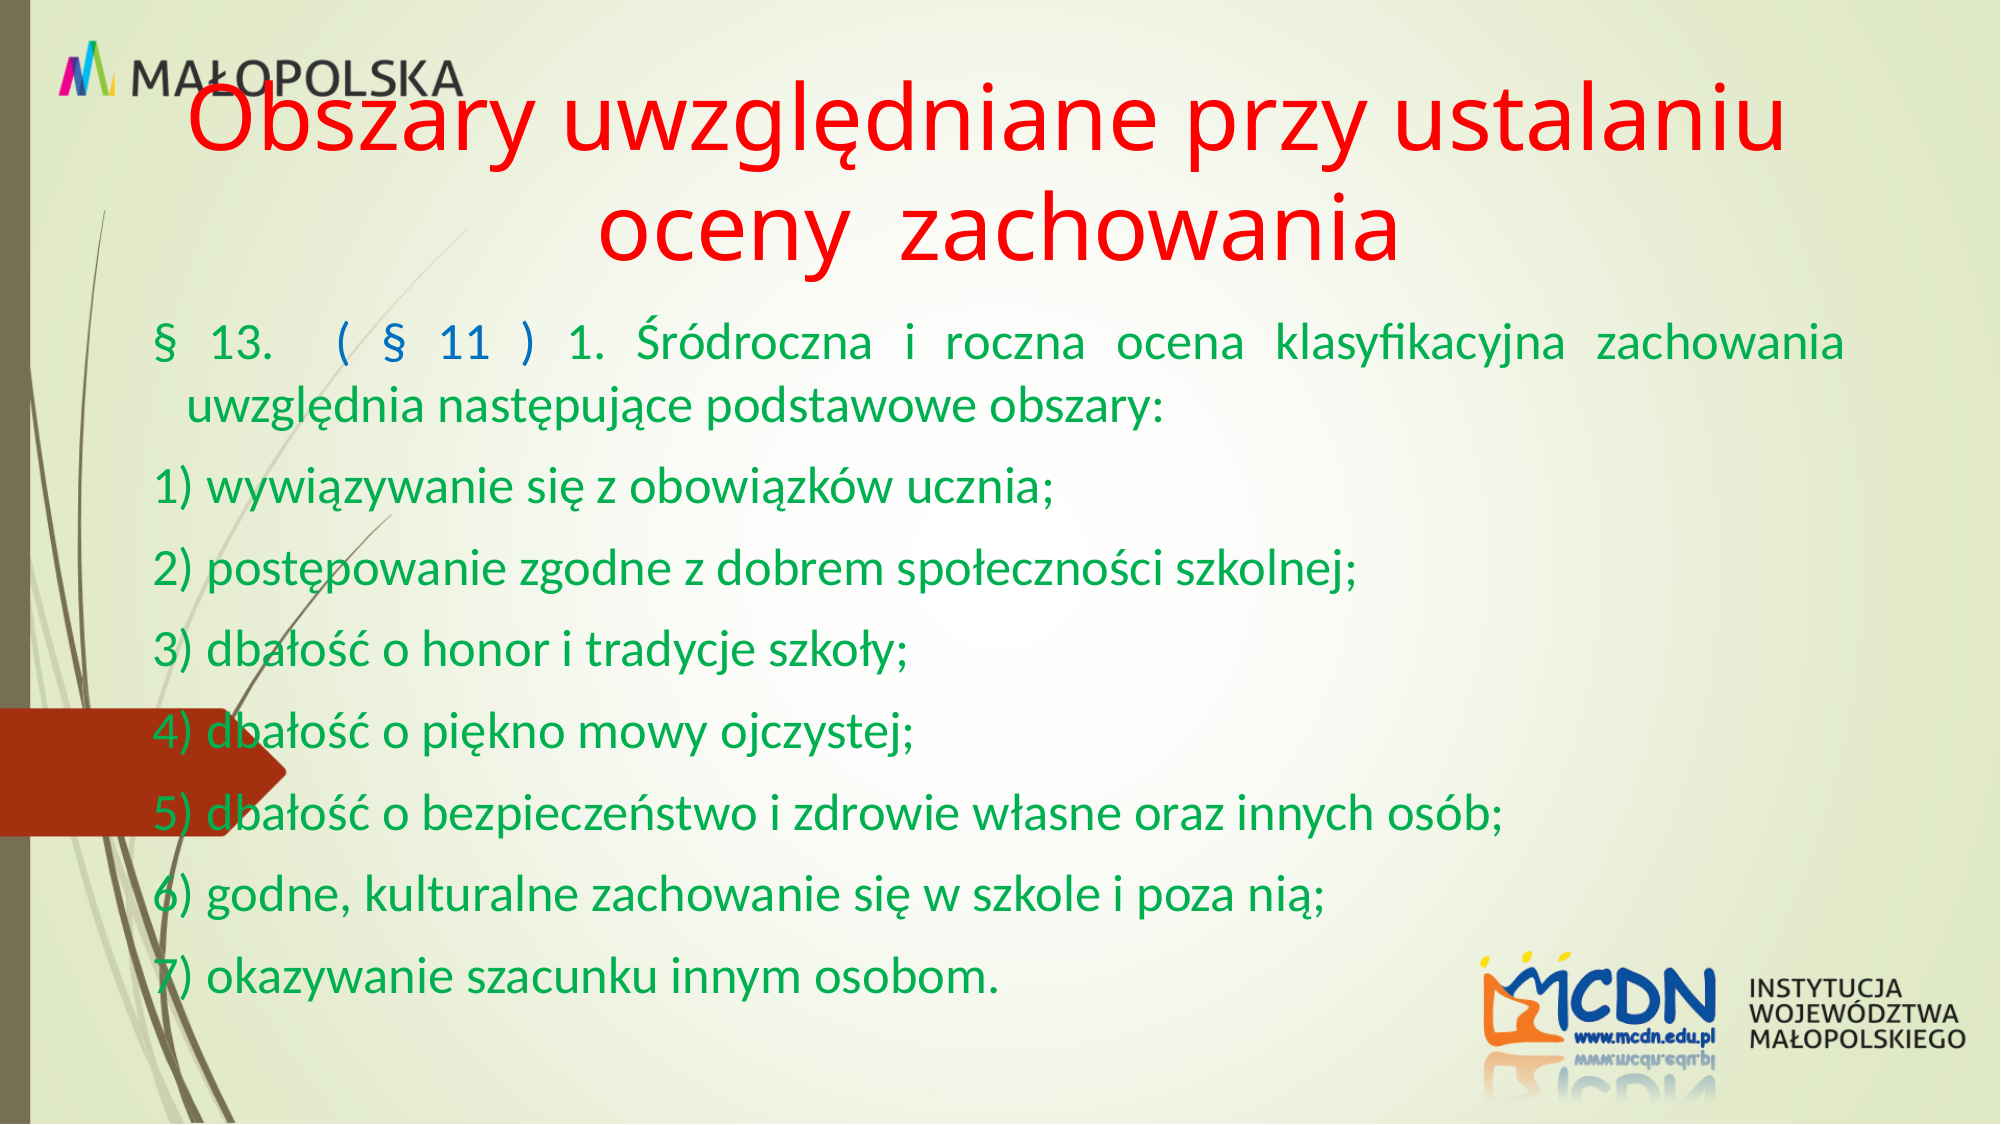

# Obszary uwzględniane przy ustalaniu oceny zachowania
§ 13. ( § 11 ) 1. Śródroczna i roczna ocena klasyfikacyjna zachowania uwzględnia następujące podstawowe obszary:
1) wywiązywanie się z obowiązków ucznia;
2) postępowanie zgodne z dobrem społeczności szkolnej;
3) dbałość o honor i tradycje szkoły;
4) dbałość o piękno mowy ojczystej;
5) dbałość o bezpieczeństwo i zdrowie własne oraz innych osób;
6) godne, kulturalne zachowanie się w szkole i poza nią;
7) okazywanie szacunku innym osobom.